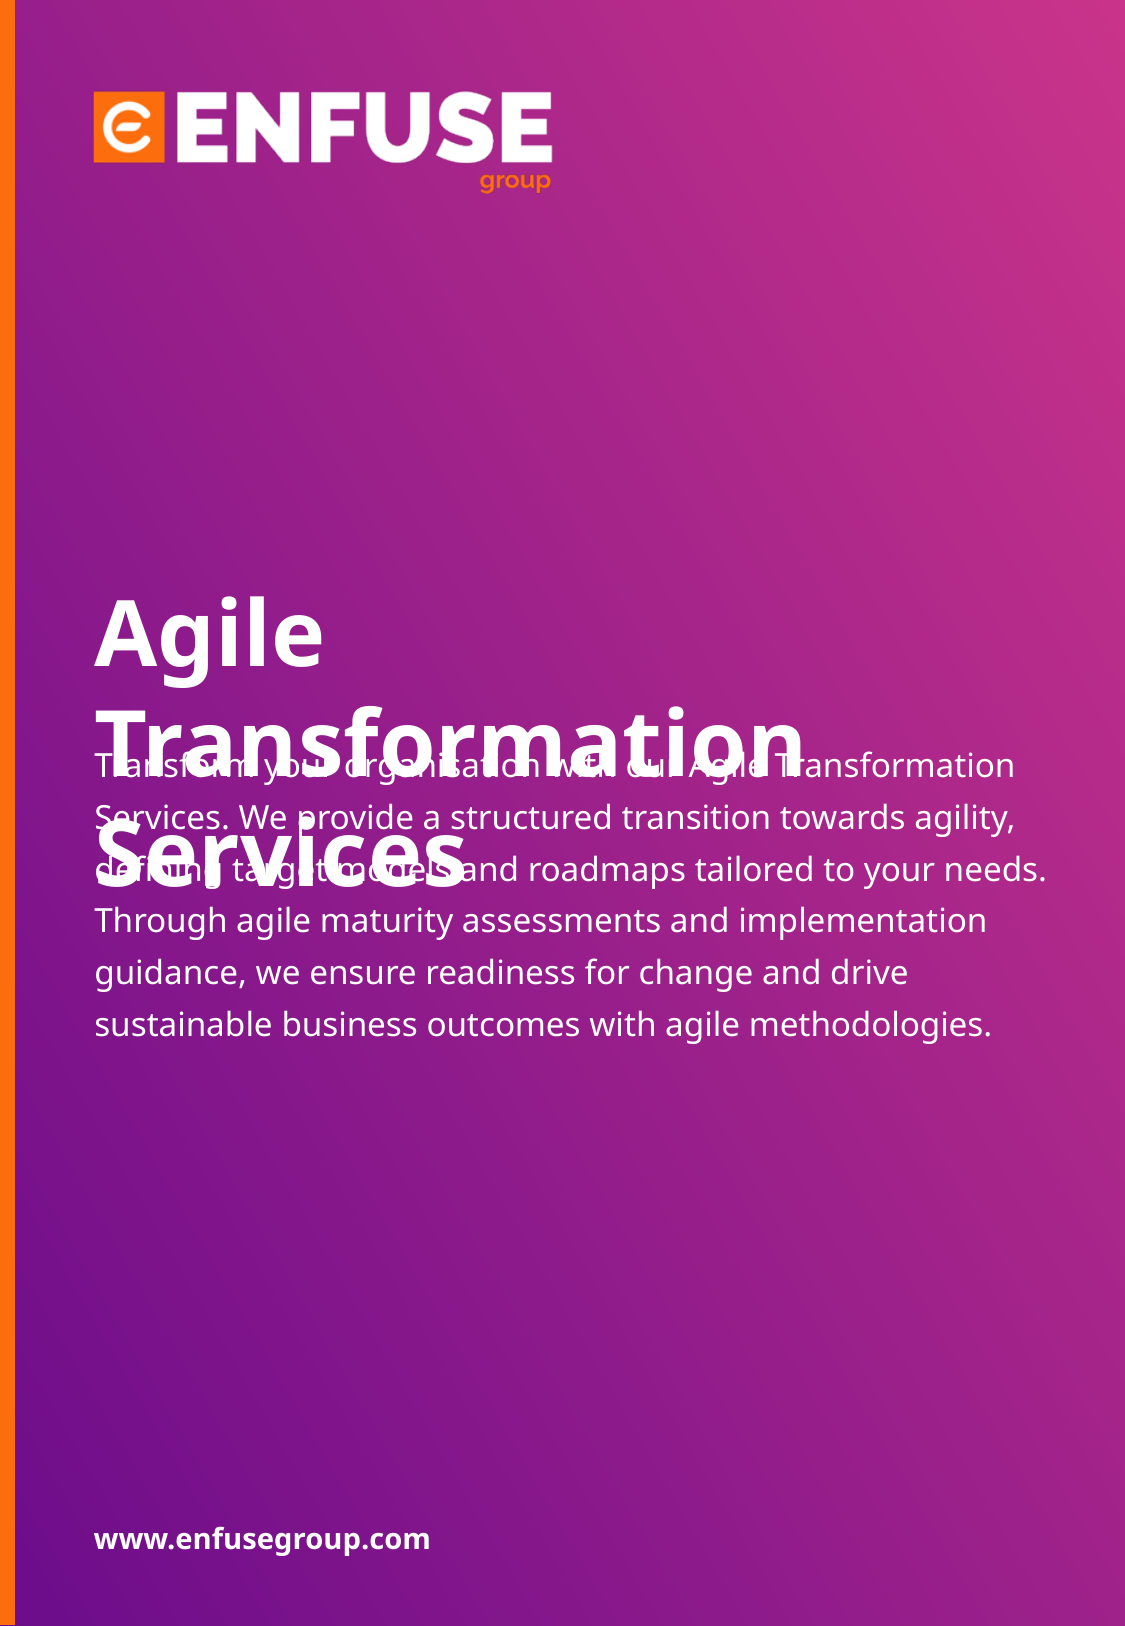

Agile Transformation Services
Transform your organisation with our Agile Transformation Services. We provide a structured transition towards agility, defining target models and roadmaps tailored to your needs. Through agile maturity assessments and implementation guidance, we ensure readiness for change and drive sustainable business outcomes with agile methodologies.